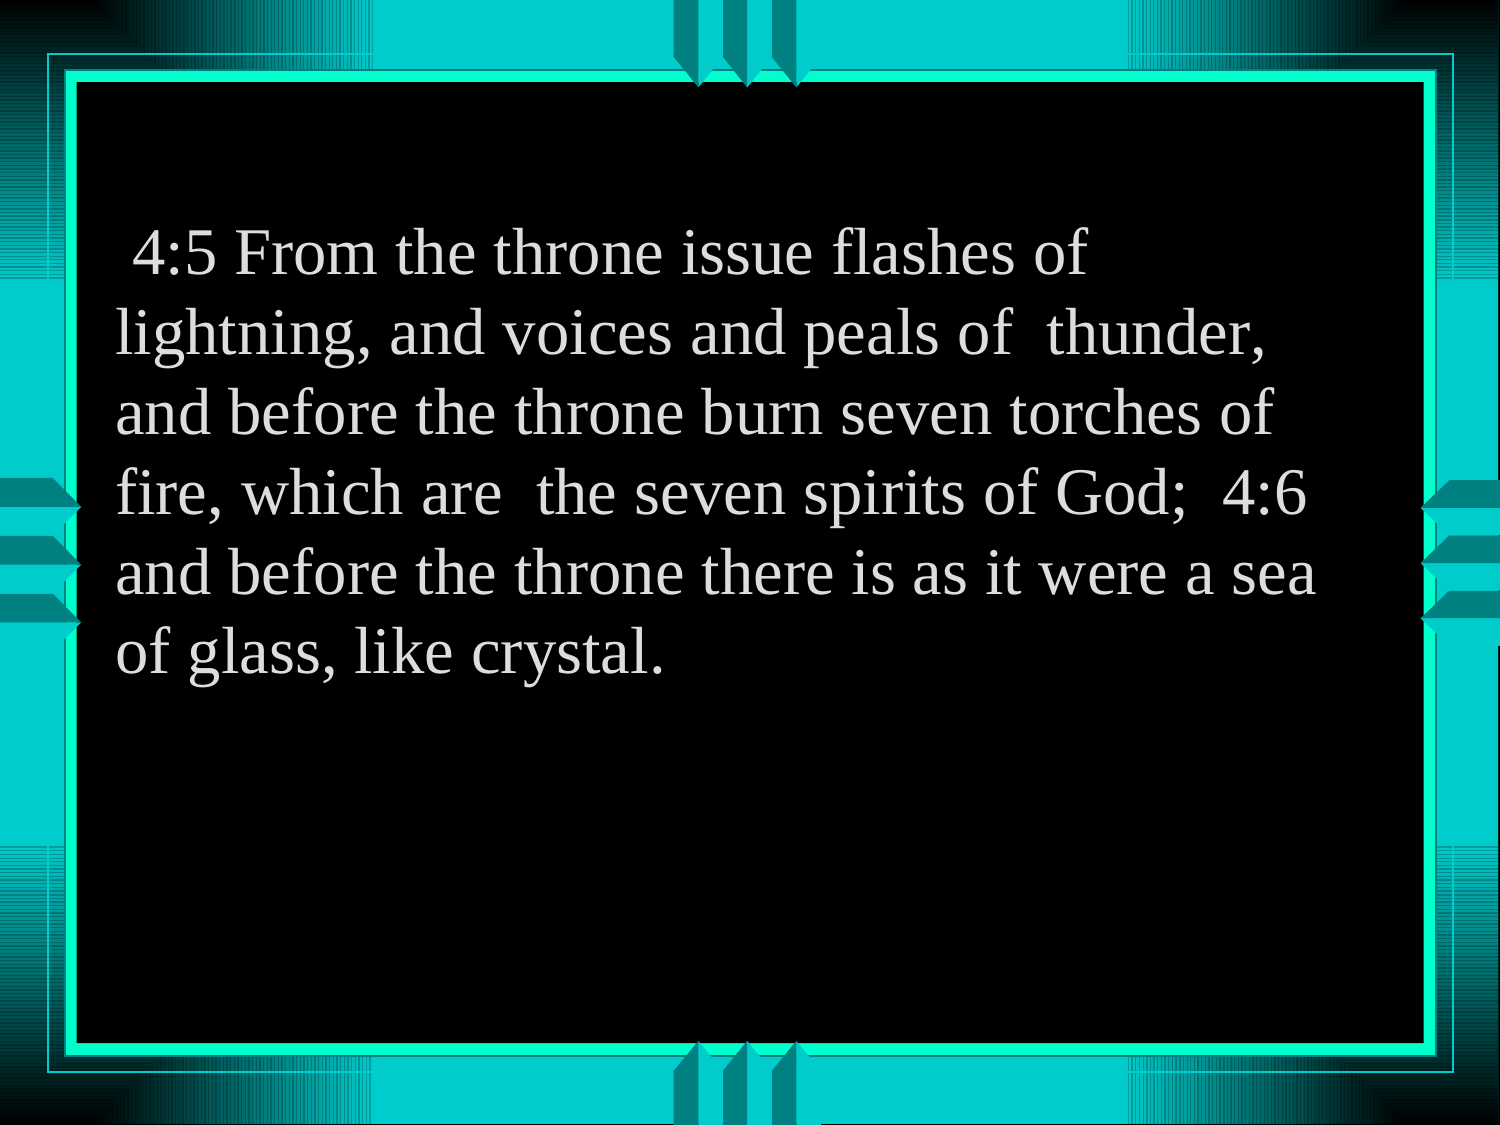

4:5 From the throne issue flashes of lightning, and voices and peals of thunder, and before the throne burn seven torches of fire, which are the seven spirits of God; 4:6 and before the throne there is as it were a sea of glass, like crystal.